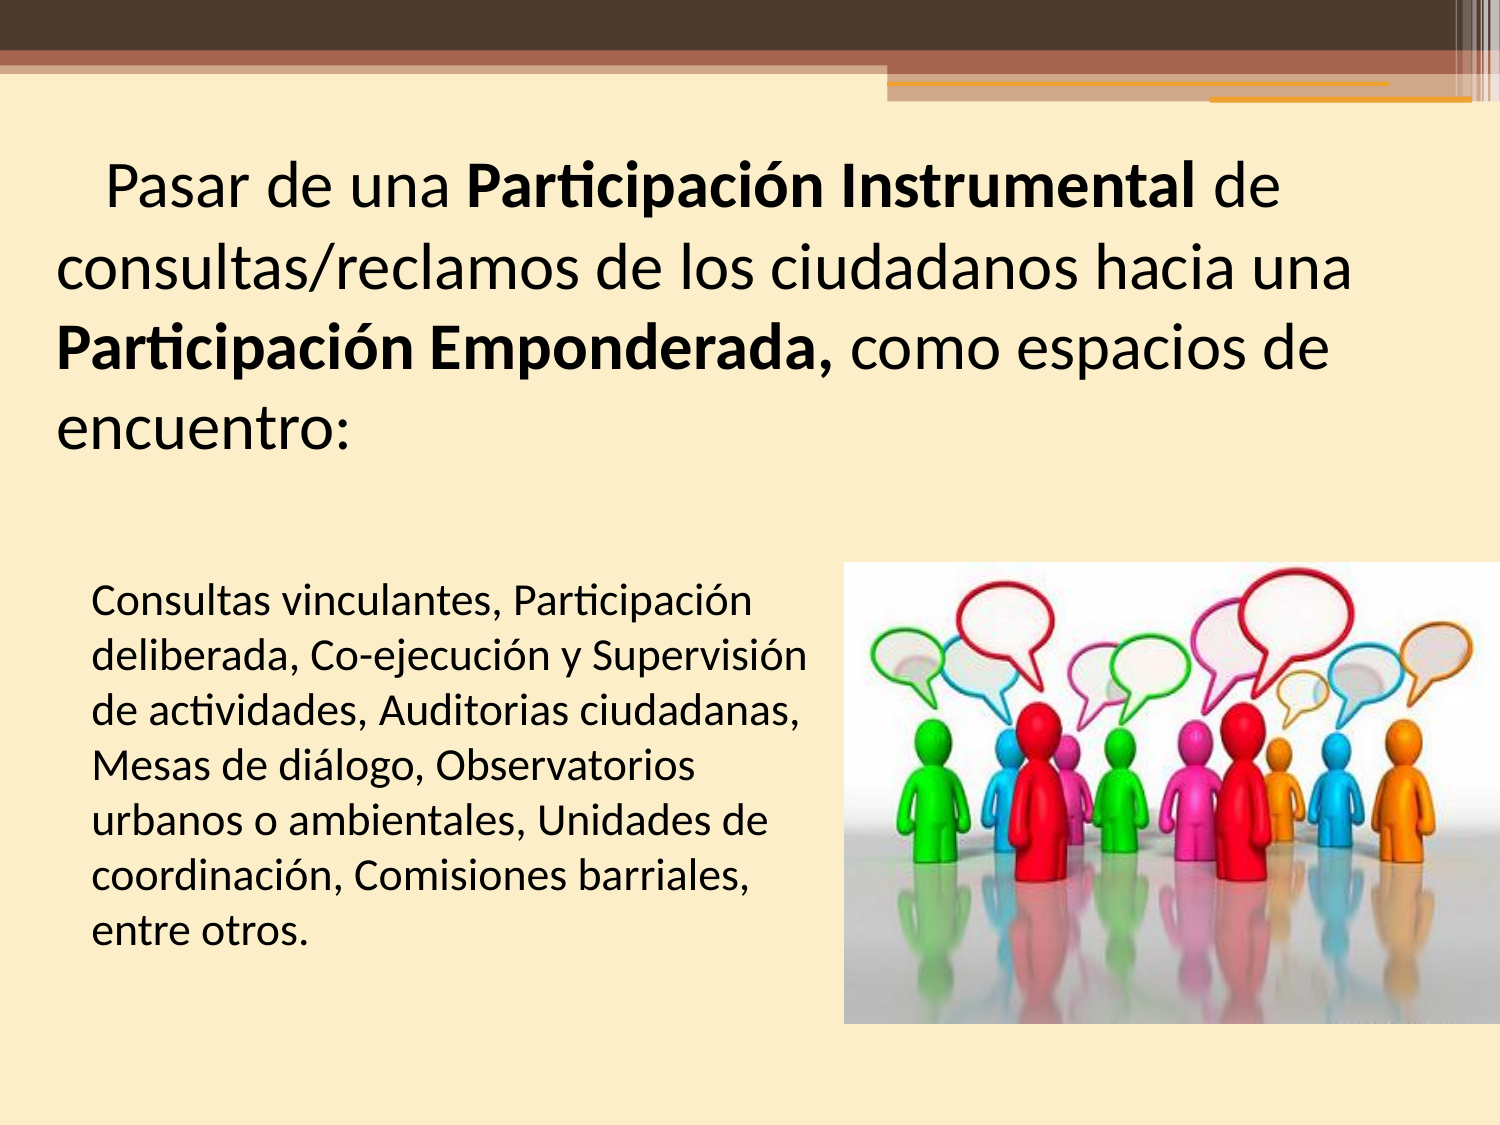

# Pasar de una Participación Instrumental de consultas/reclamos de los ciudadanos hacia una Participación Emponderada, como espacios de encuentro:
Consultas vinculantes, Participación deliberada, Co-ejecución y Supervisión de actividades, Auditorias ciudadanas, Mesas de diálogo, Observatorios urbanos o ambientales, Unidades de coordinación, Comisiones barriales, entre otros.